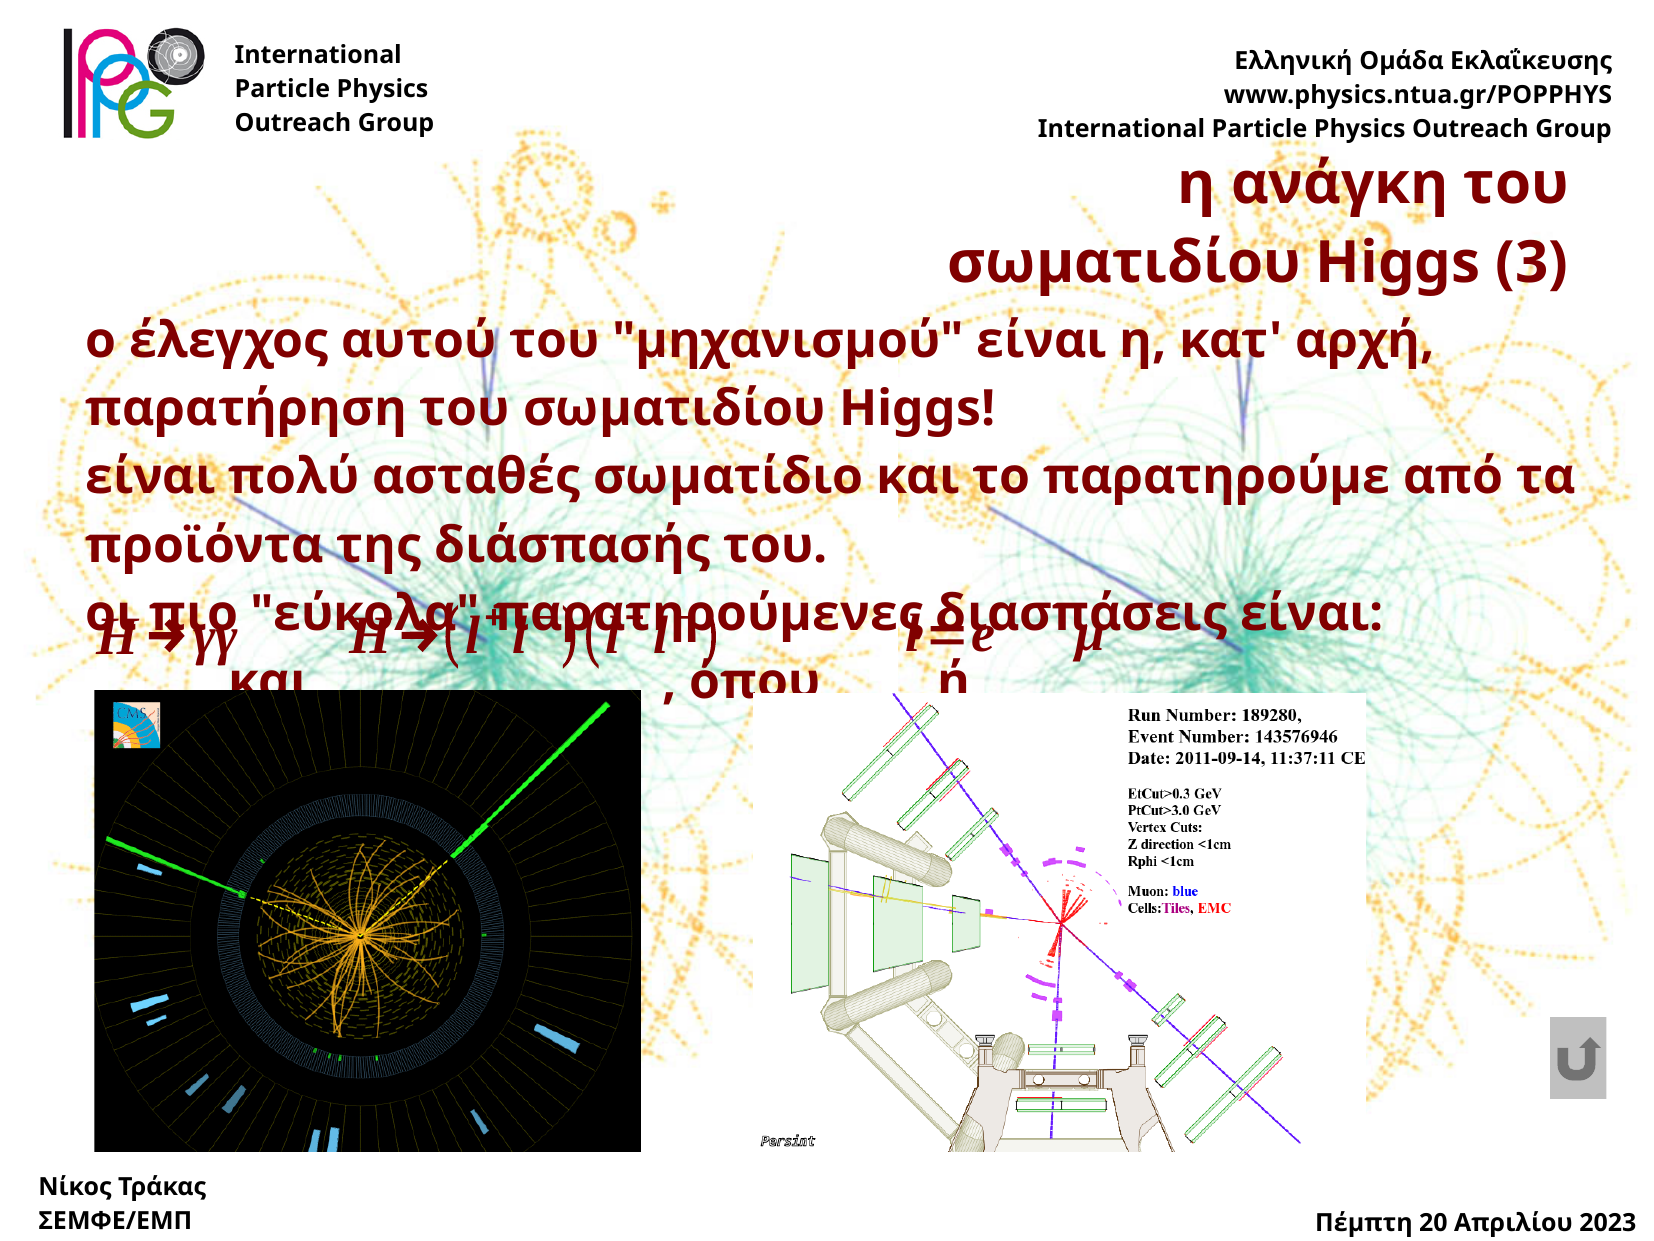

η ανάγκη του σωματιδίου Higgs (3)
ο έλεγχος αυτού του "μηχανισμού" είναι η, κατ' αρχή,
παρατήρηση του σωματιδίου Higgs!
είναι πολύ ασταθές σωματίδιο και το παρατηρούμε από τα
προϊόντα της διάσπασής του.
οι πιο "εύκολα" παρατηρούμενες διασπάσεις είναι:
 και , όπου ή